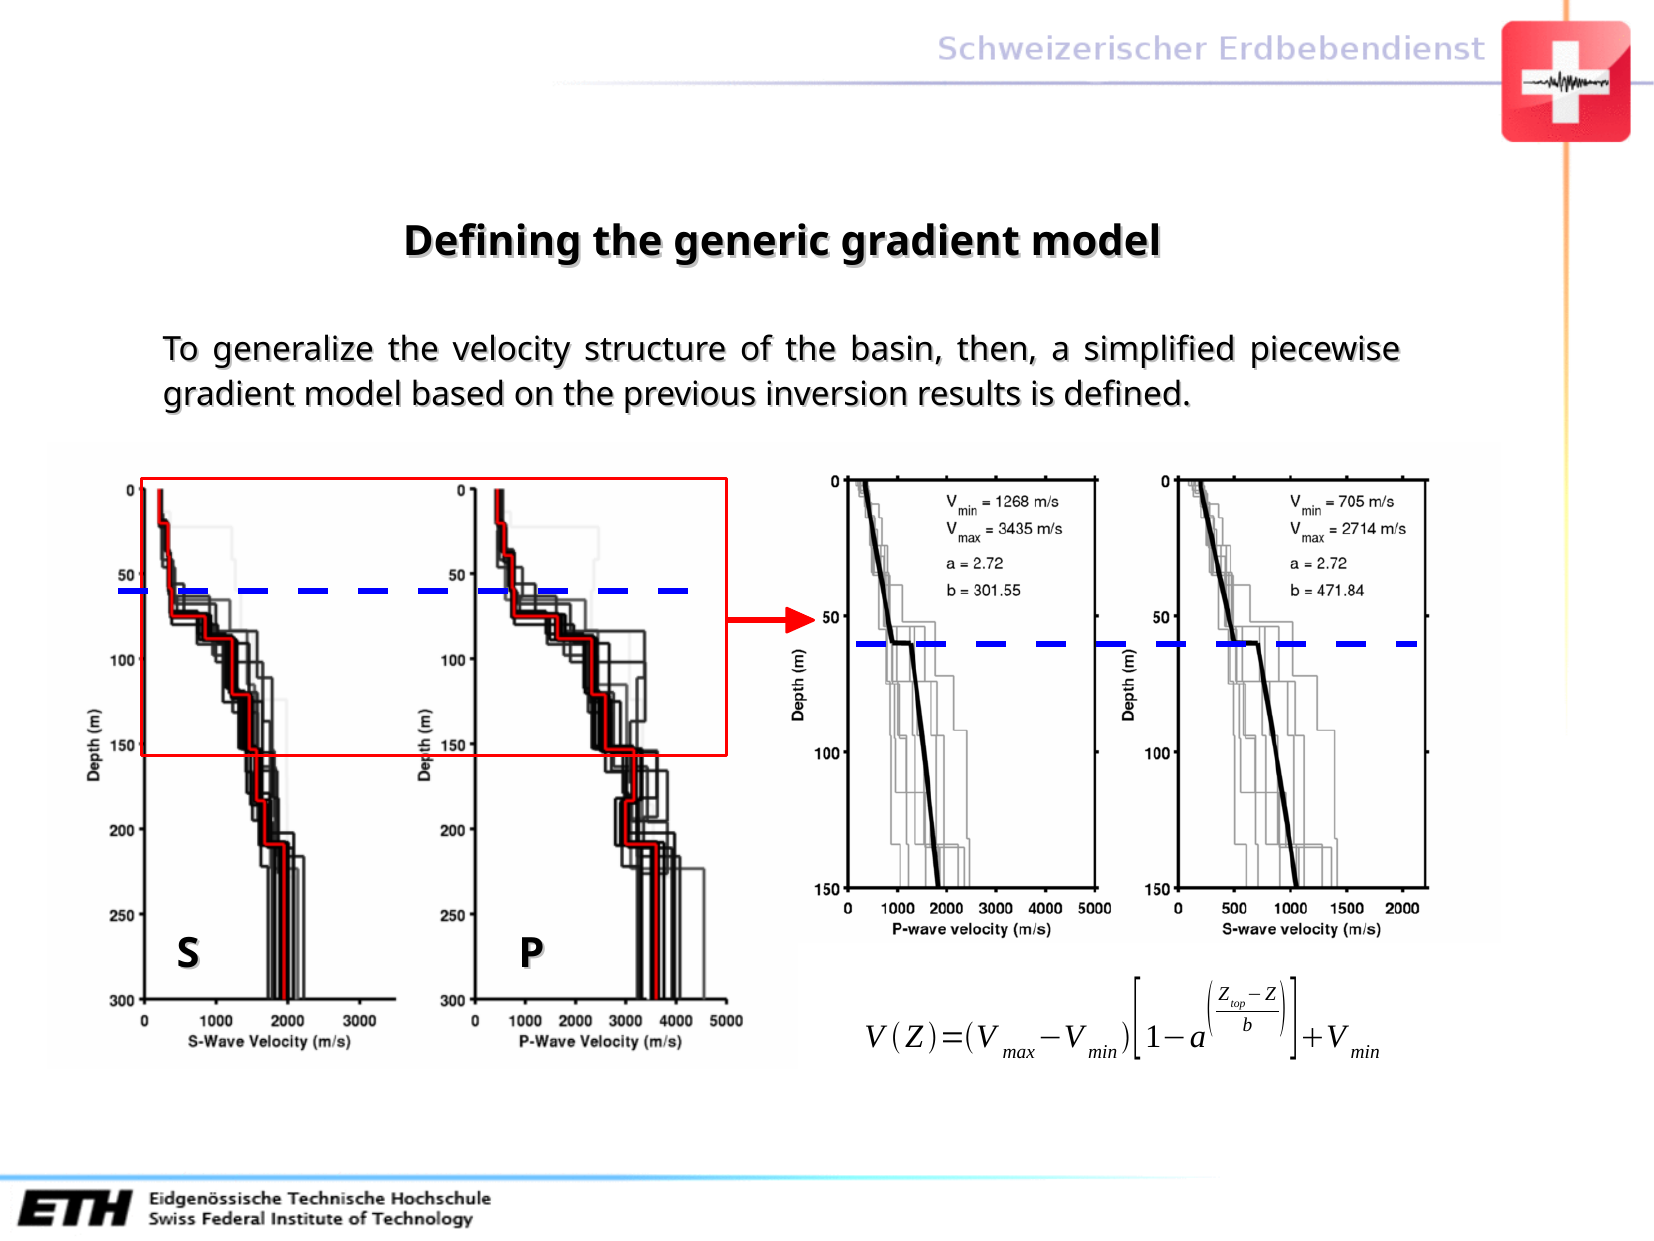

Defining the generic gradient model
To generalize the velocity structure of the basin, then, a simplified piecewise gradient model based on the previous inversion results is defined.
S
P